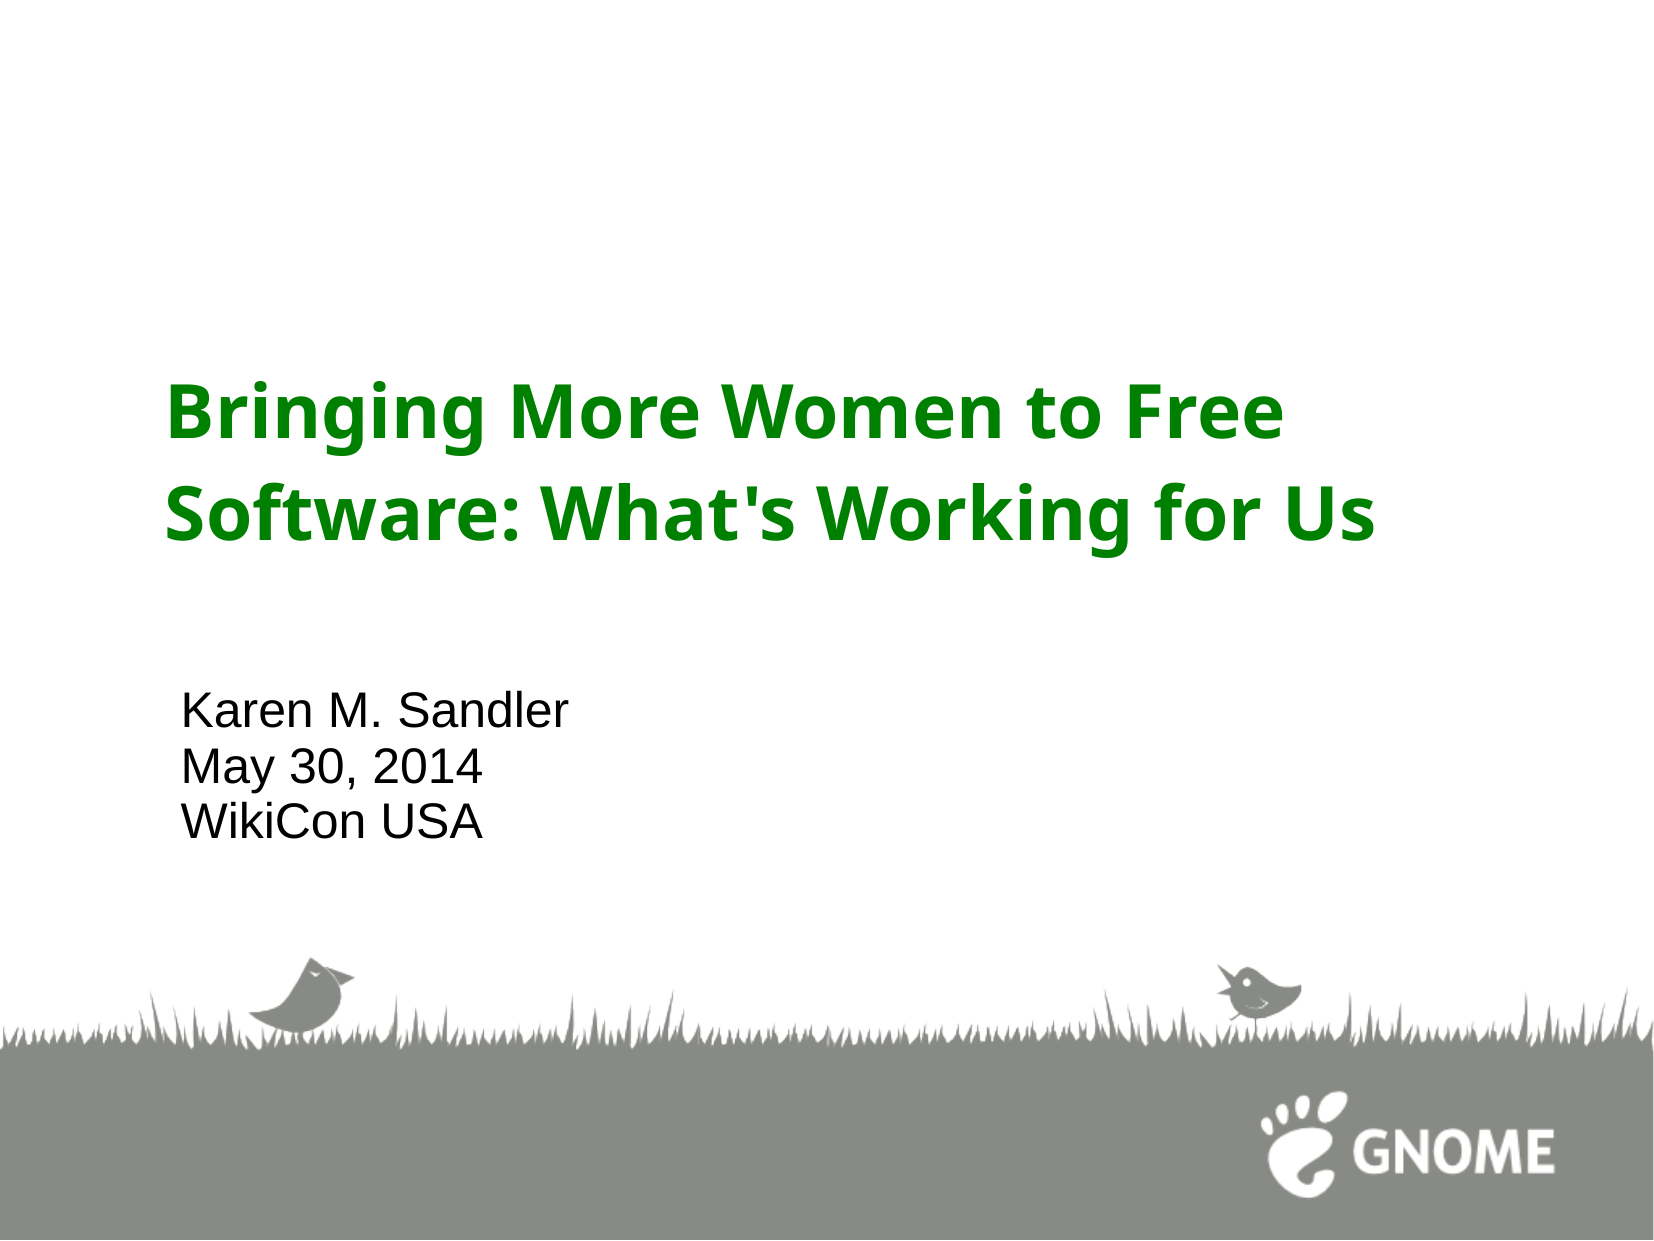

Bringing More Women to Free Software: What's Working for Us
Karen M. Sandler
May 30, 2014
WikiCon USA